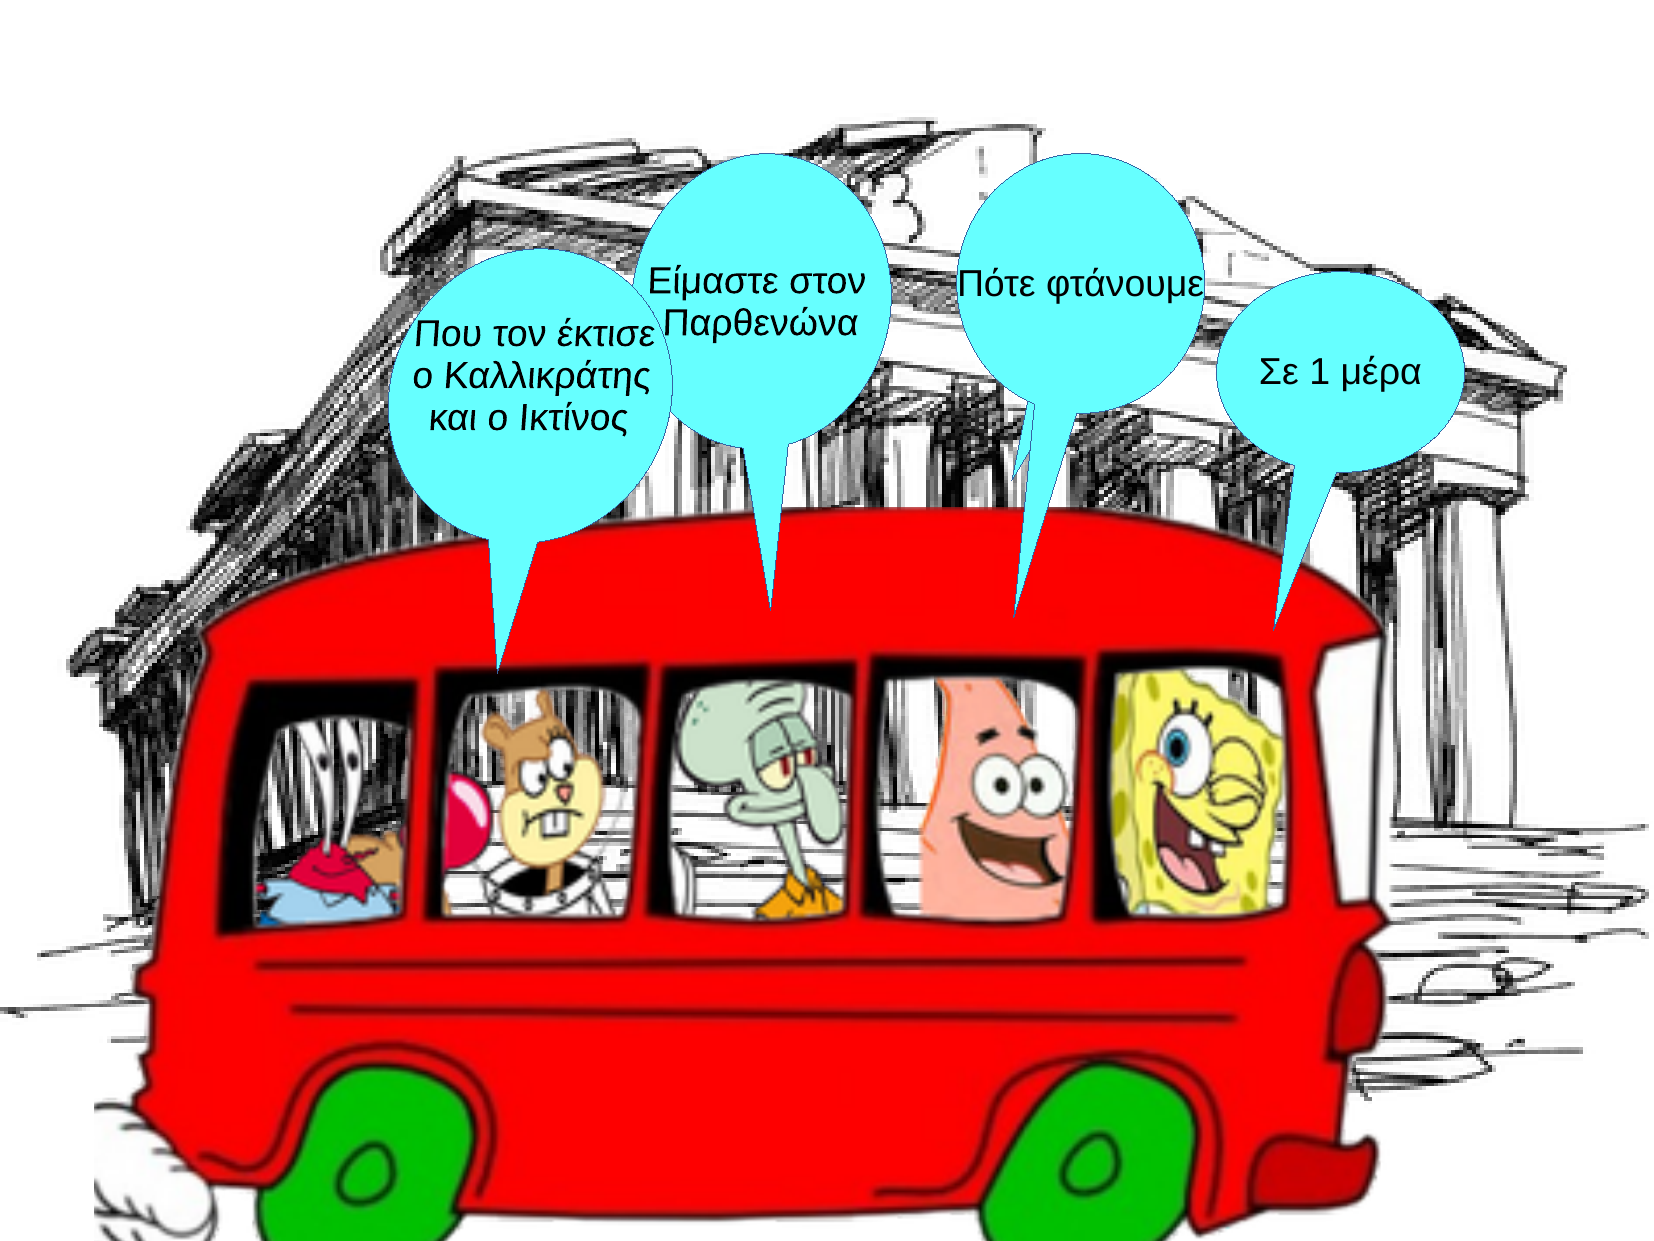

Πότε φτάνουμε
Είμαστε στον
Παρθενώνα
Πού είμαστε;
Που τον έκτισε
ο Καλλικράτης
και ο Ικτίνος
Σε 1 μέρα